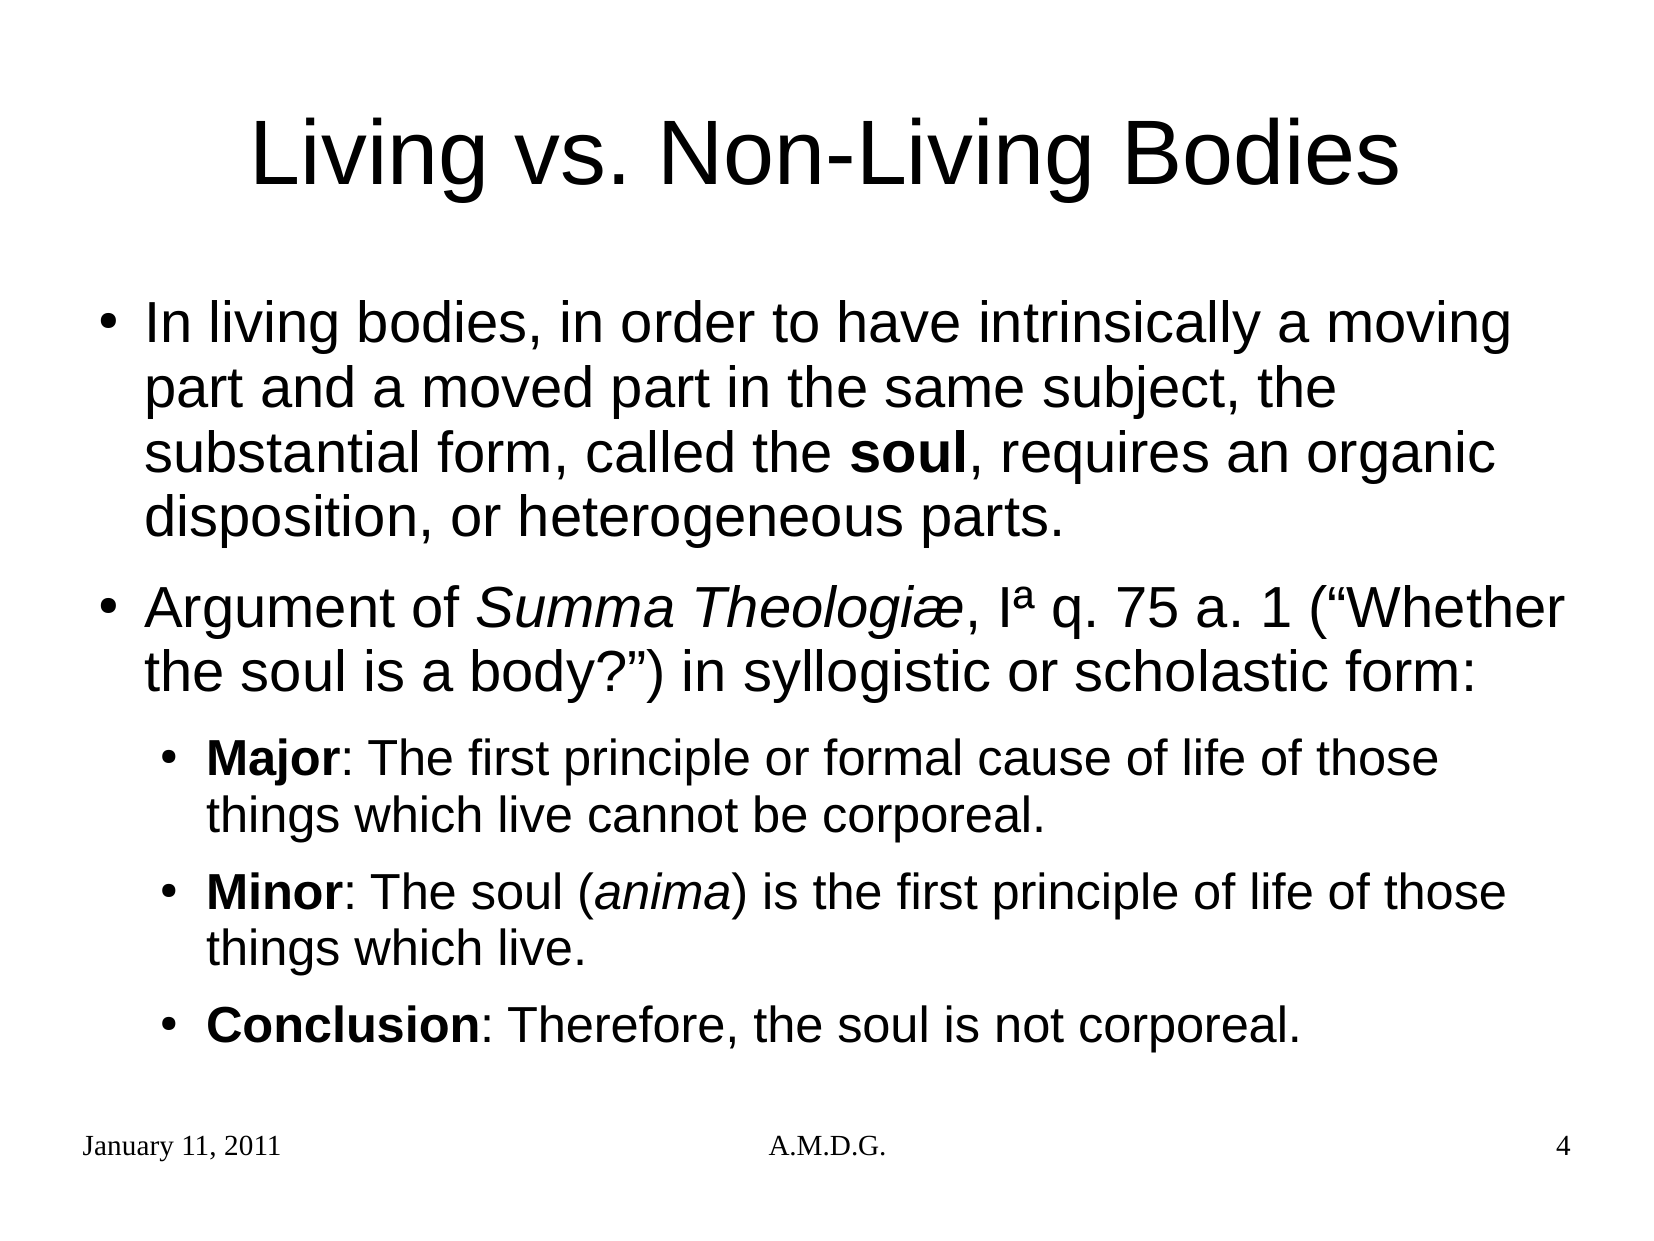

# Living vs. Non-Living Bodies
In living bodies, in order to have intrinsically a moving part and a moved part in the same subject, the substantial form, called the soul, requires an organic disposition, or heterogeneous parts.
Argument of Summa Theologiæ, Iª q. 75 a. 1 (“Whether the soul is a body?”) in syllogistic or scholastic form:
Major: The first principle or formal cause of life of those things which live cannot be corporeal.
Minor: The soul (anima) is the first principle of life of those things which live.
Conclusion: Therefore, the soul is not corporeal.
January 11, 2011
A.M.D.G.
4